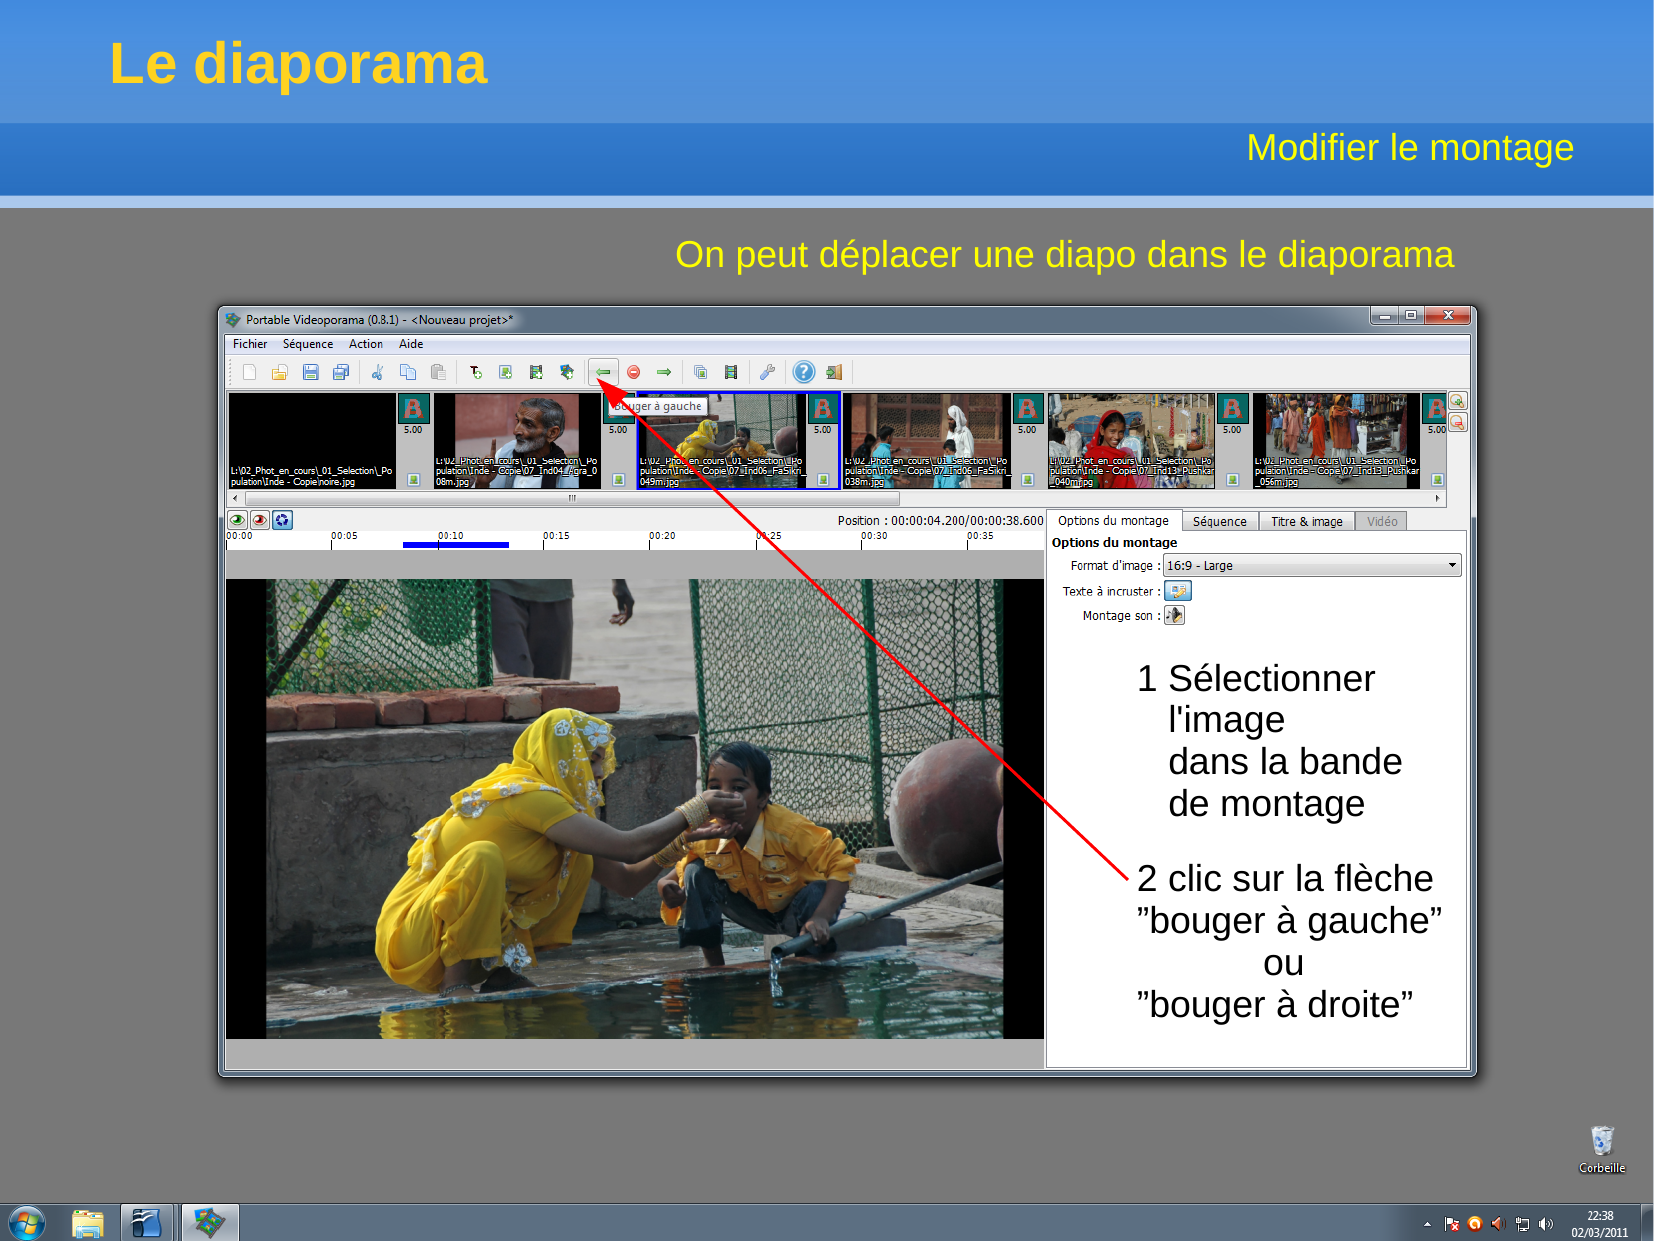

Le diaporama
 Modifier le montage
#
On peut déplacer une diapo dans le diaporama
1 Sélectionner
 l'image
 dans la bande
 de montage
2 clic sur la flèche
”bouger à gauche”
	 ou
”bouger à droite”